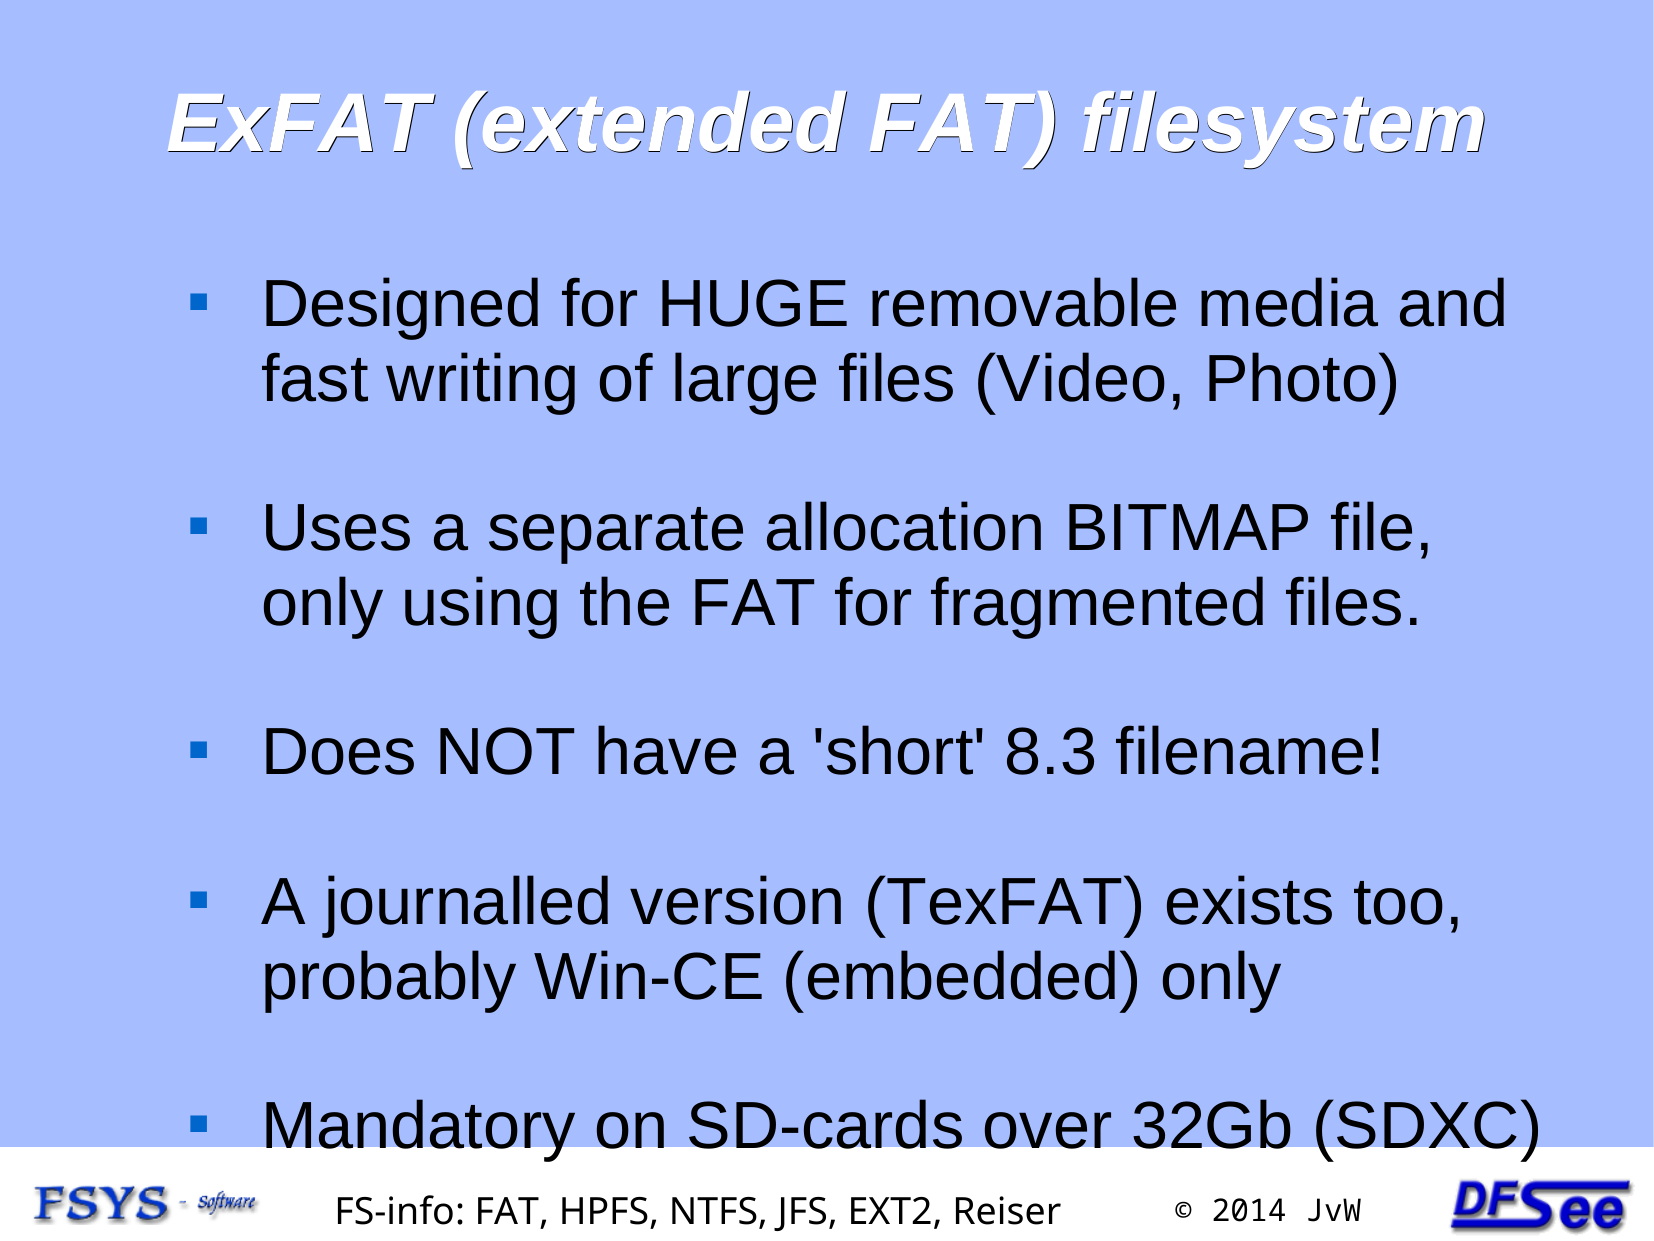

# ExFAT (extended FAT) filesystem
Designed for HUGE removable media and fast writing of large files (Video, Photo)
Uses a separate allocation BITMAP file, only using the FAT for fragmented files.
Does NOT have a 'short' 8.3 filename!
A journalled version (TexFAT) exists too, probably Win-CE (embedded) only
Mandatory on SD-cards over 32Gb (SDXC)